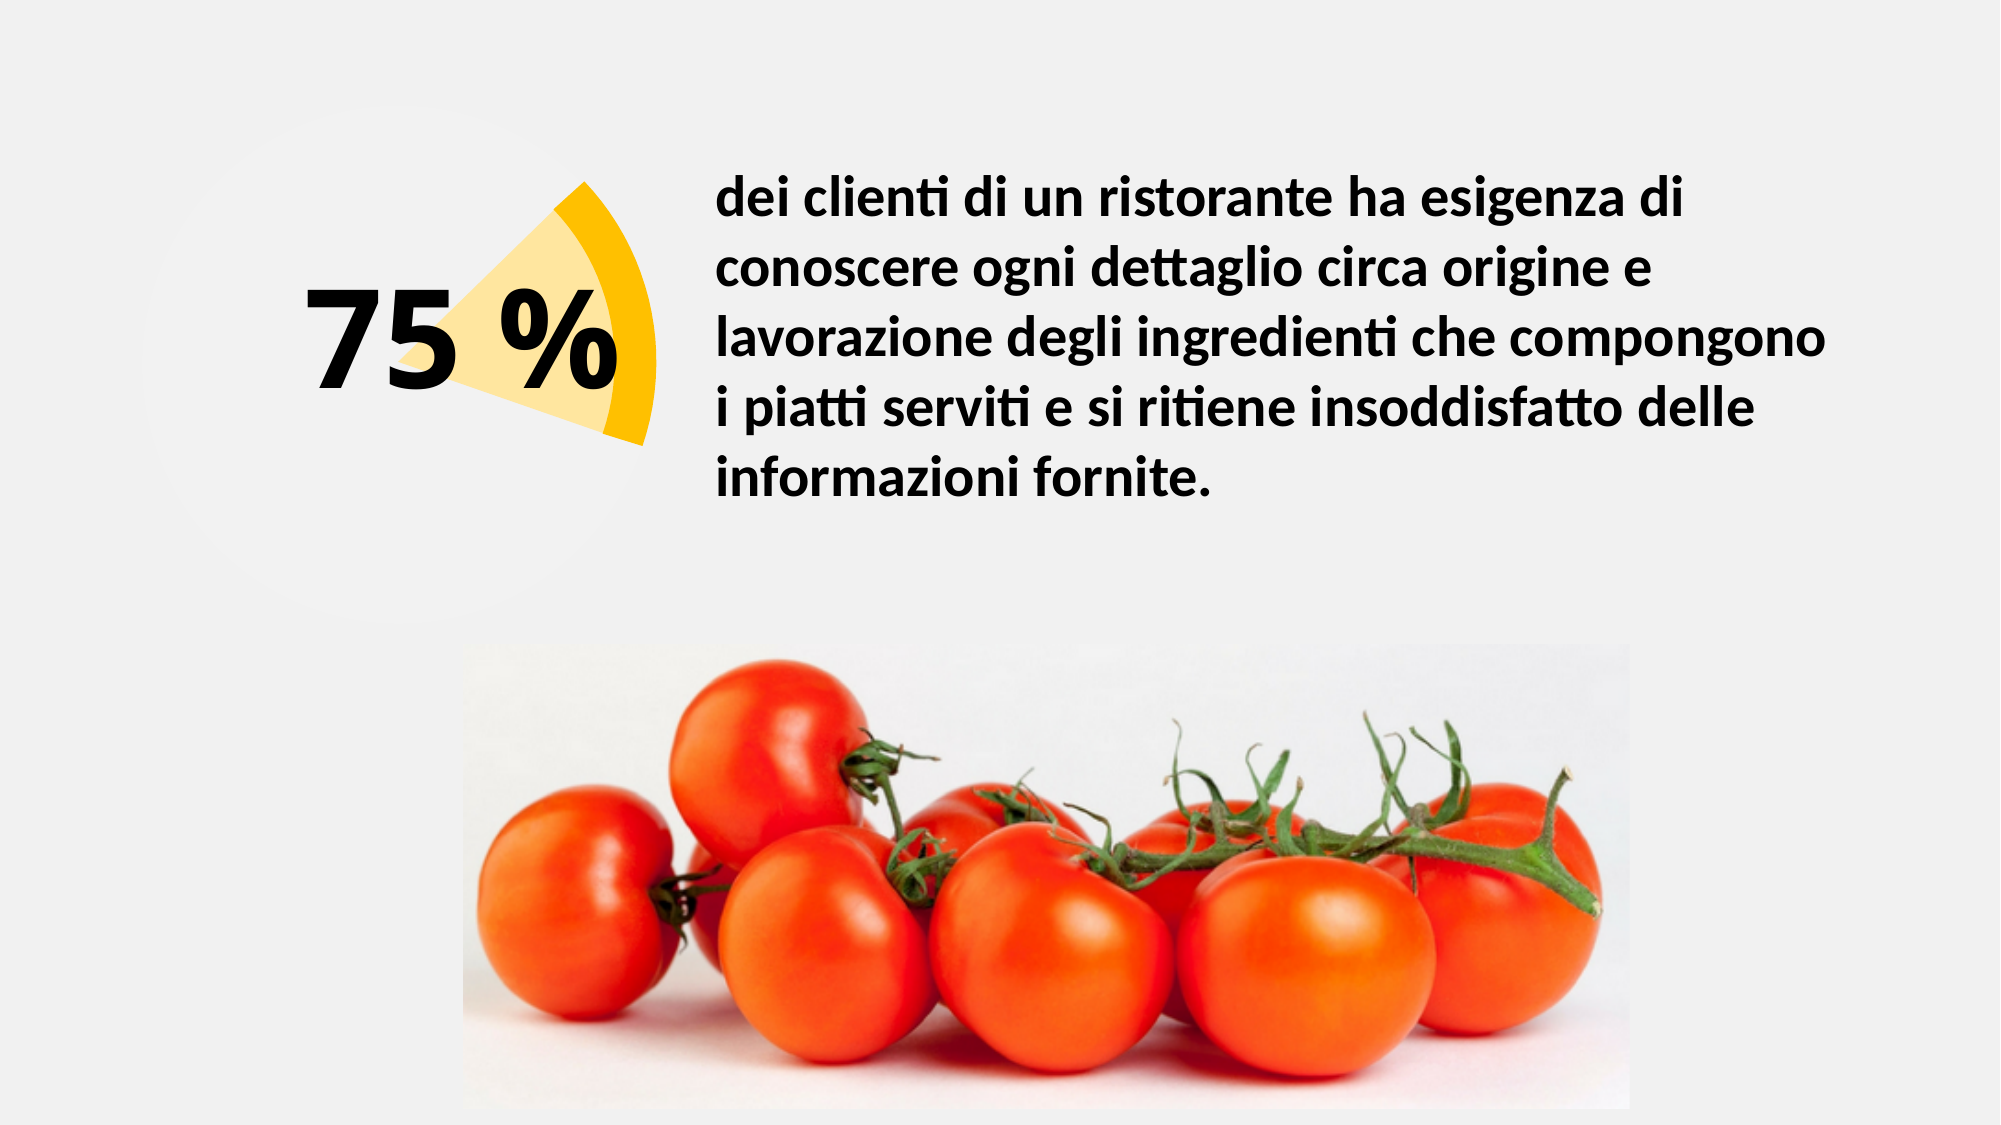

dei clienti di un ristorante ha esigenza di conoscere ogni dettaglio circa origine e lavorazione degli ingredienti che compongono i piatti serviti e si ritiene insoddisfatto delle informazioni fornite.
75 %